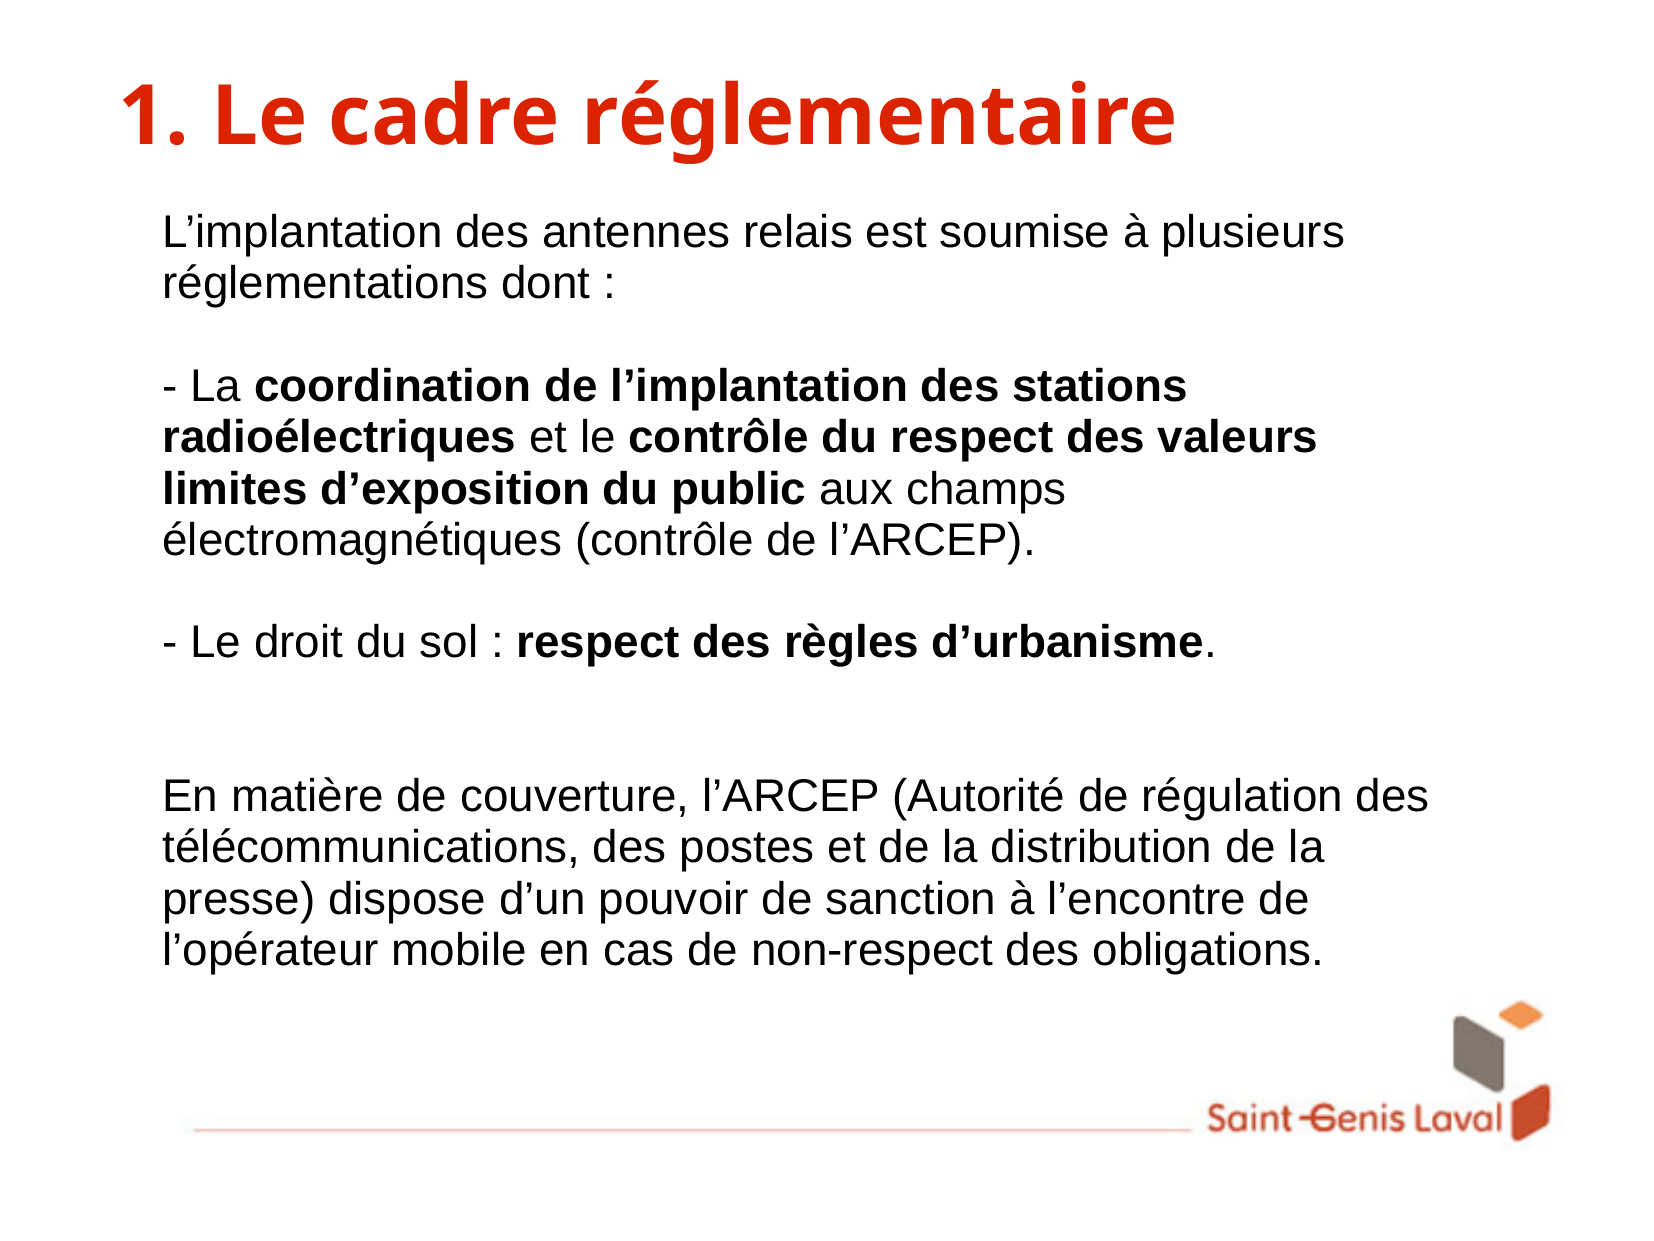

1. Le cadre réglementaire
L’implantation des antennes relais est soumise à plusieurs réglementations dont :
- La coordination de l’implantation des stations radioélectriques et le contrôle du respect des valeurs limites d’exposition du public aux champs électromagnétiques (contrôle de l’ARCEP).
- Le droit du sol : respect des règles d’urbanisme.
En matière de couverture, l’ARCEP (Autorité de régulation des télécommunications, des postes et de la distribution de la presse) dispose d’un pouvoir de sanction à l’encontre de l’opérateur mobile en cas de non-respect des obligations.